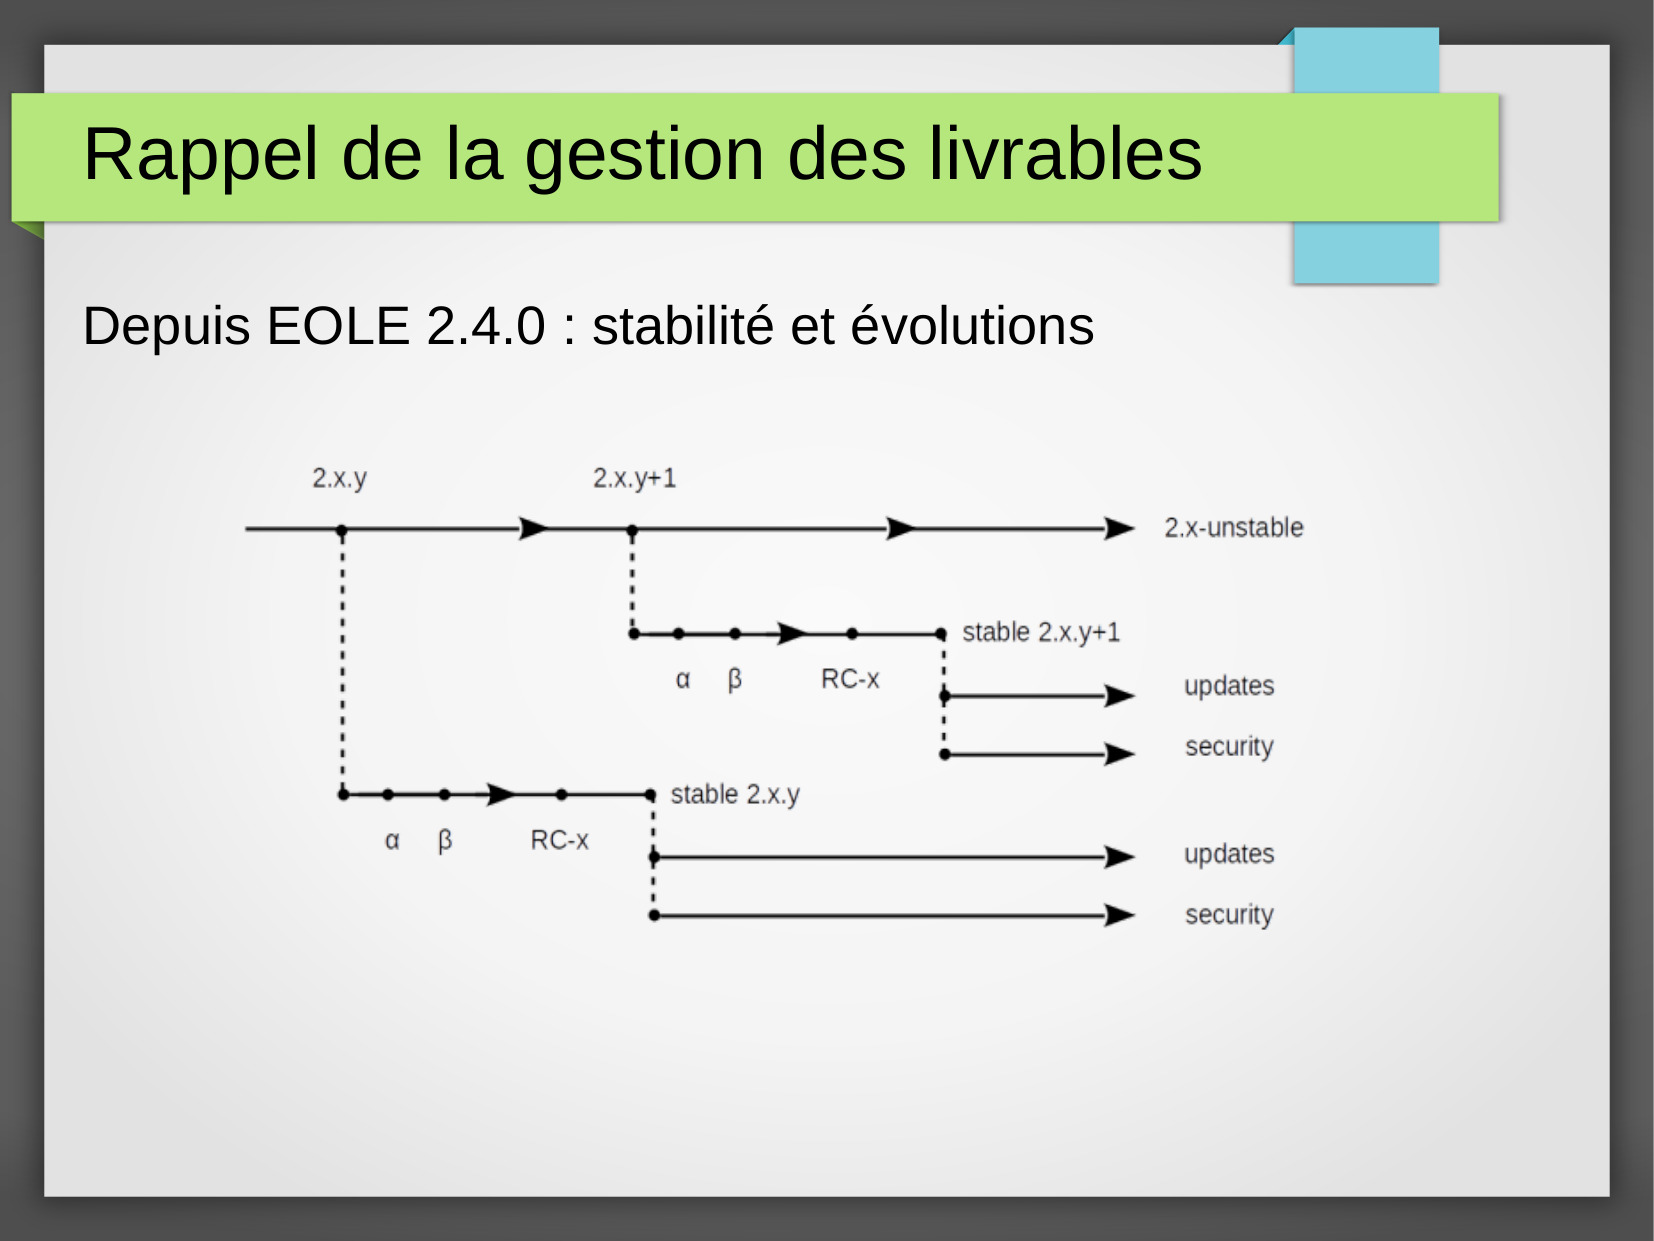

# Rappel de la gestion des livrables
Depuis EOLE 2.4.0 : stabilité et évolutions